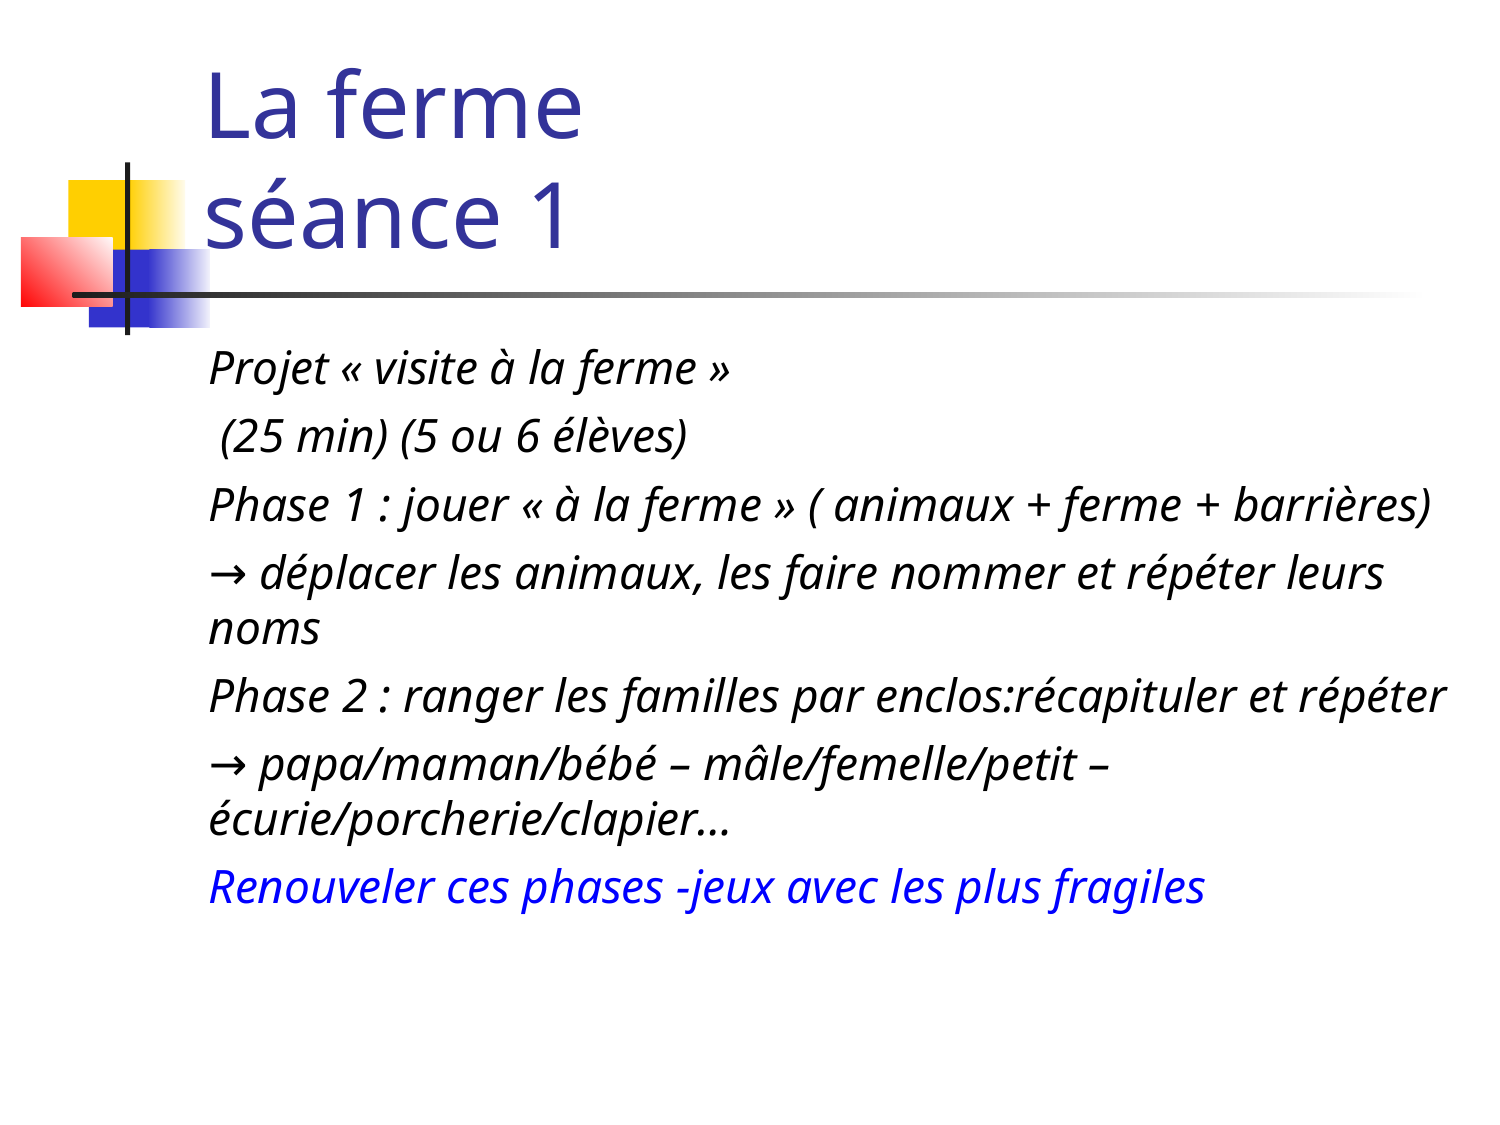

# La ferme séance 1
Projet « visite à la ferme »
 (25 min) (5 ou 6 élèves)
Phase 1 : jouer « à la ferme » ( animaux + ferme + barrières)
→ déplacer les animaux, les faire nommer et répéter leurs noms
Phase 2 : ranger les familles par enclos:récapituler et répéter
→ papa/maman/bébé – mâle/femelle/petit – écurie/porcherie/clapier…
Renouveler ces phases -jeux avec les plus fragiles